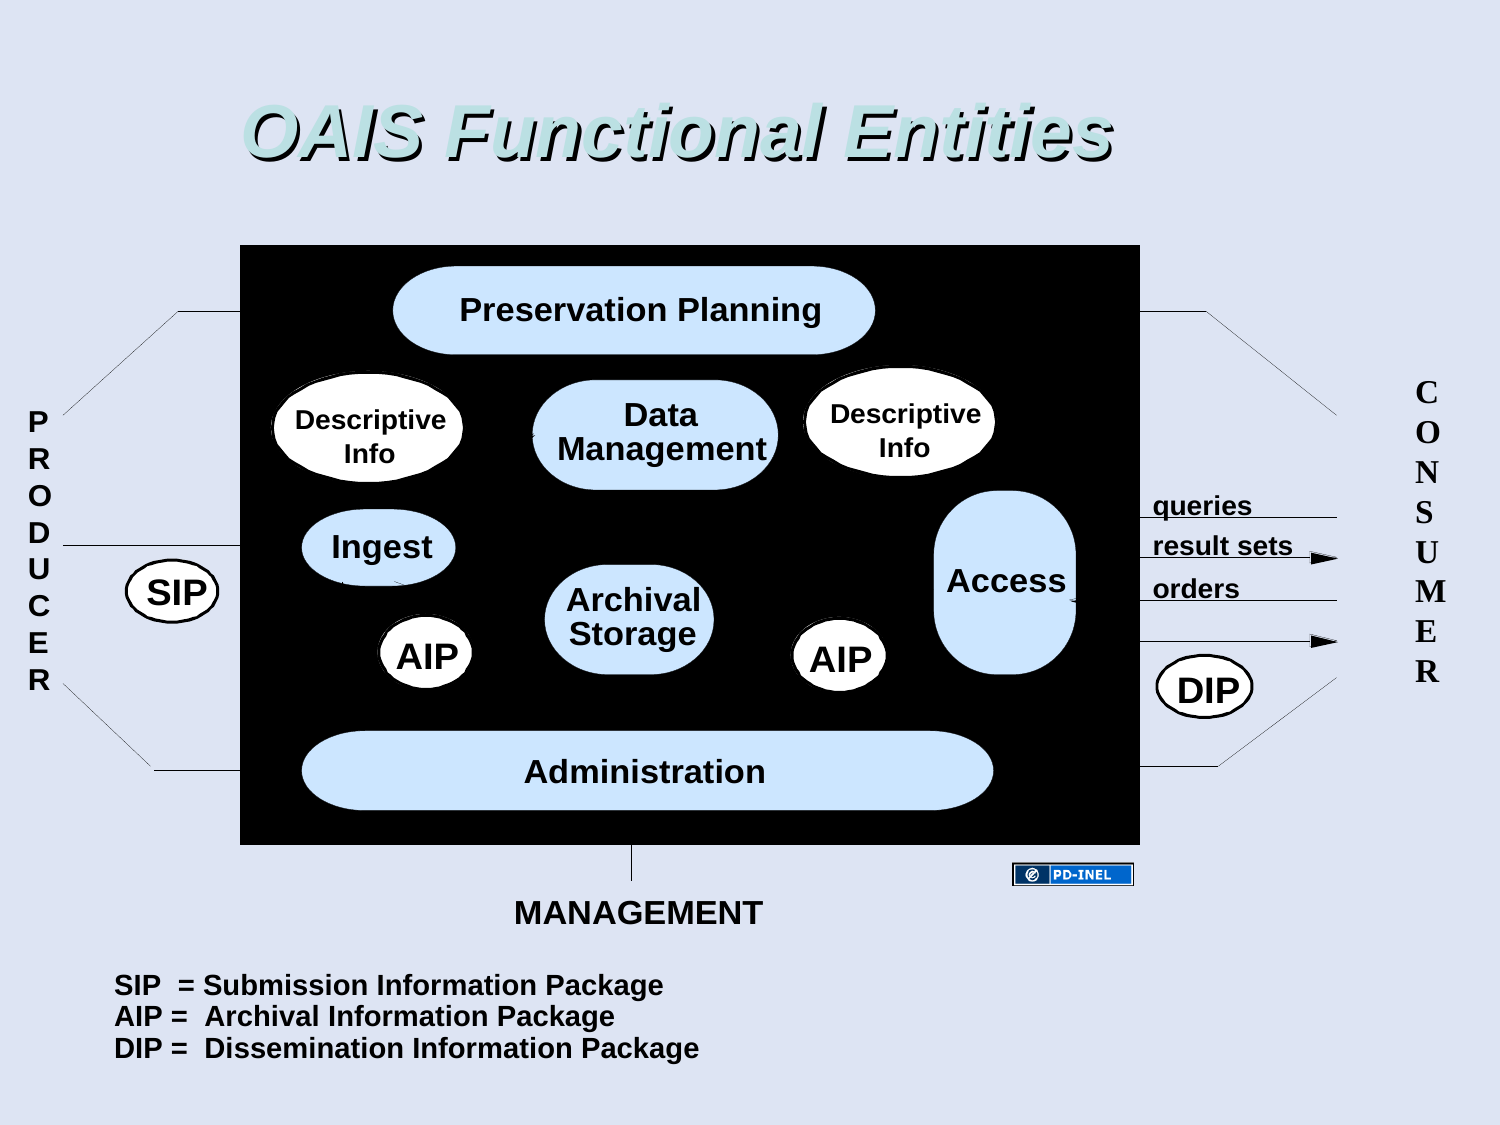

OAIS Functional Entities
C
O
N
S
U
M
E
R
SIP = Submission Information Package
AIP = Archival Information Package
DIP = Dissemination Information Package